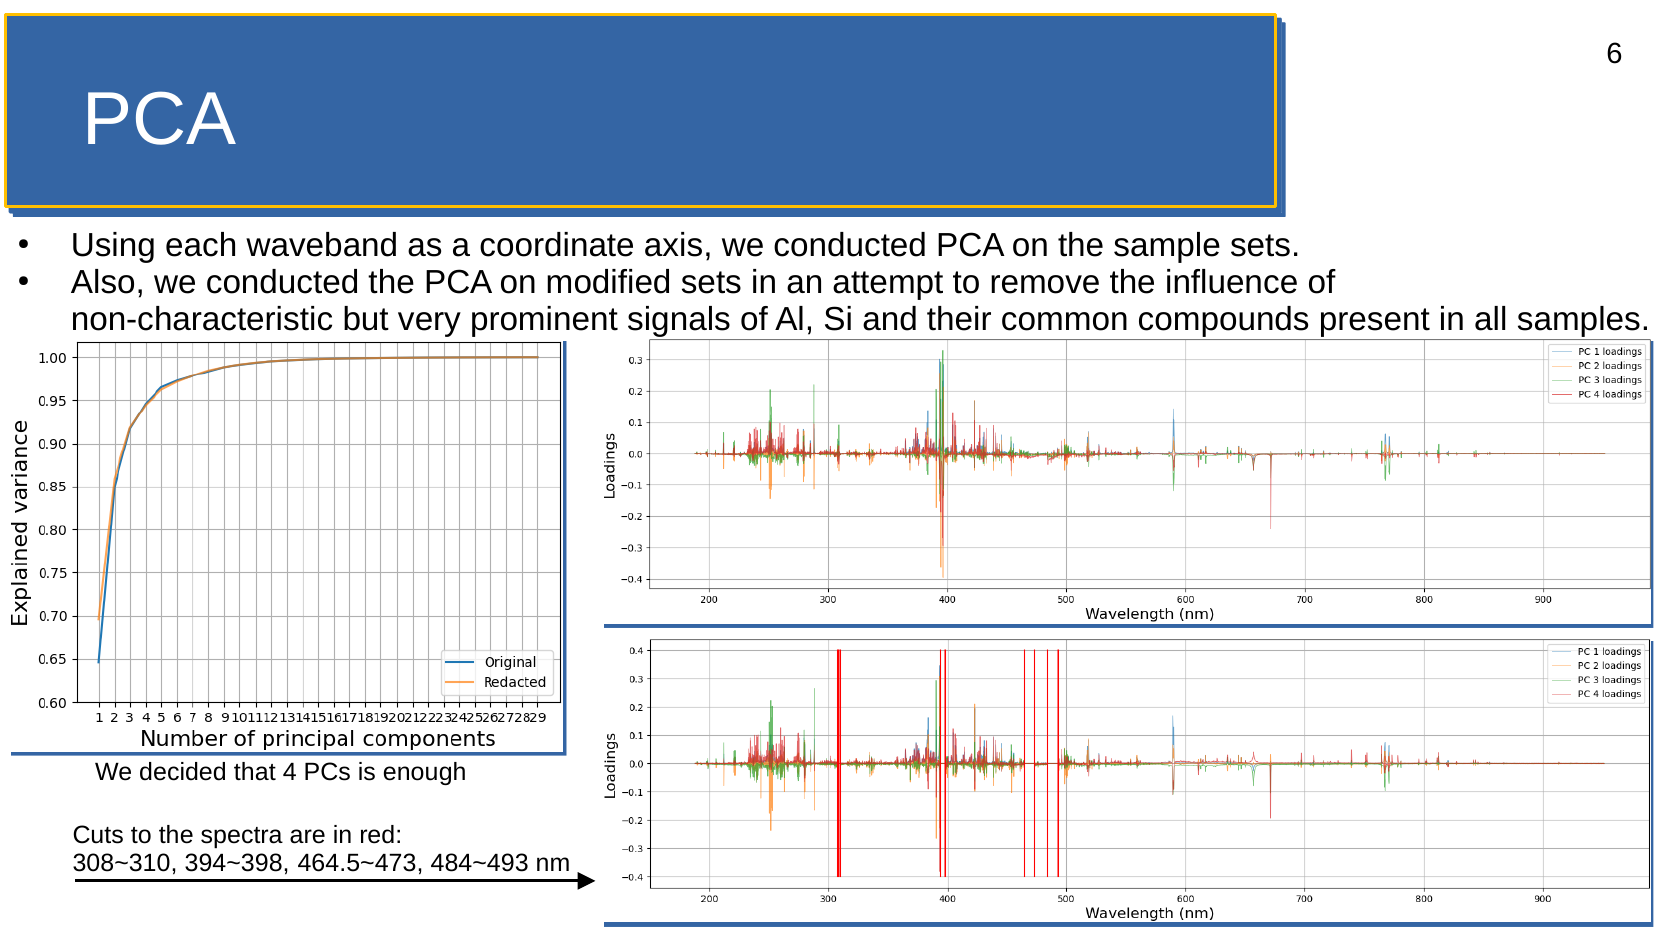

6
# PCA
Using each waveband as a coordinate axis, we conducted PCA on the sample sets.
Also, we conducted the PCA on modified sets in an attempt to remove the influence of
non-characteristic but very prominent signals of Al, Si and their common compounds present in all samples.
We decided that 4 PCs is enough
Cuts to the spectra are in red:
308~310, 394~398, 464.5~473, 484~493 nm